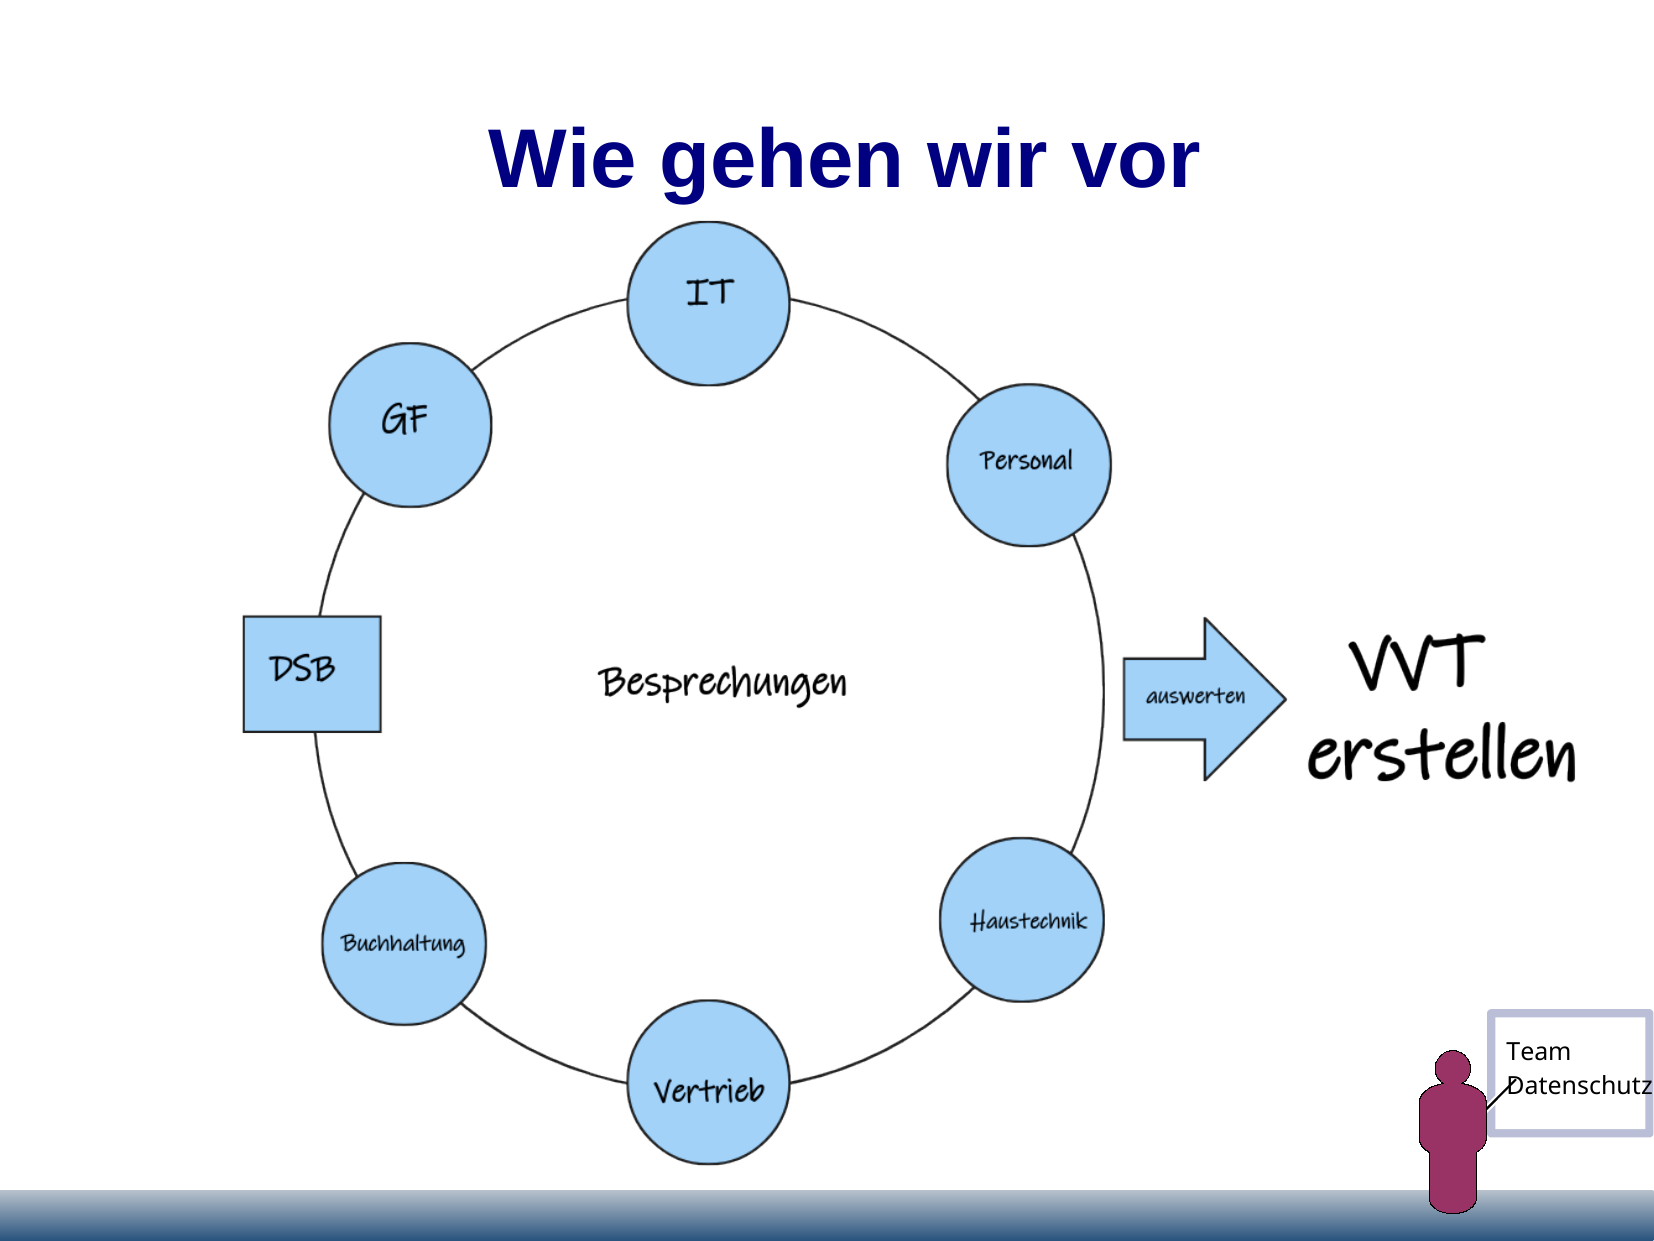

# Wie gehen wir vor
Team
Datenschutz